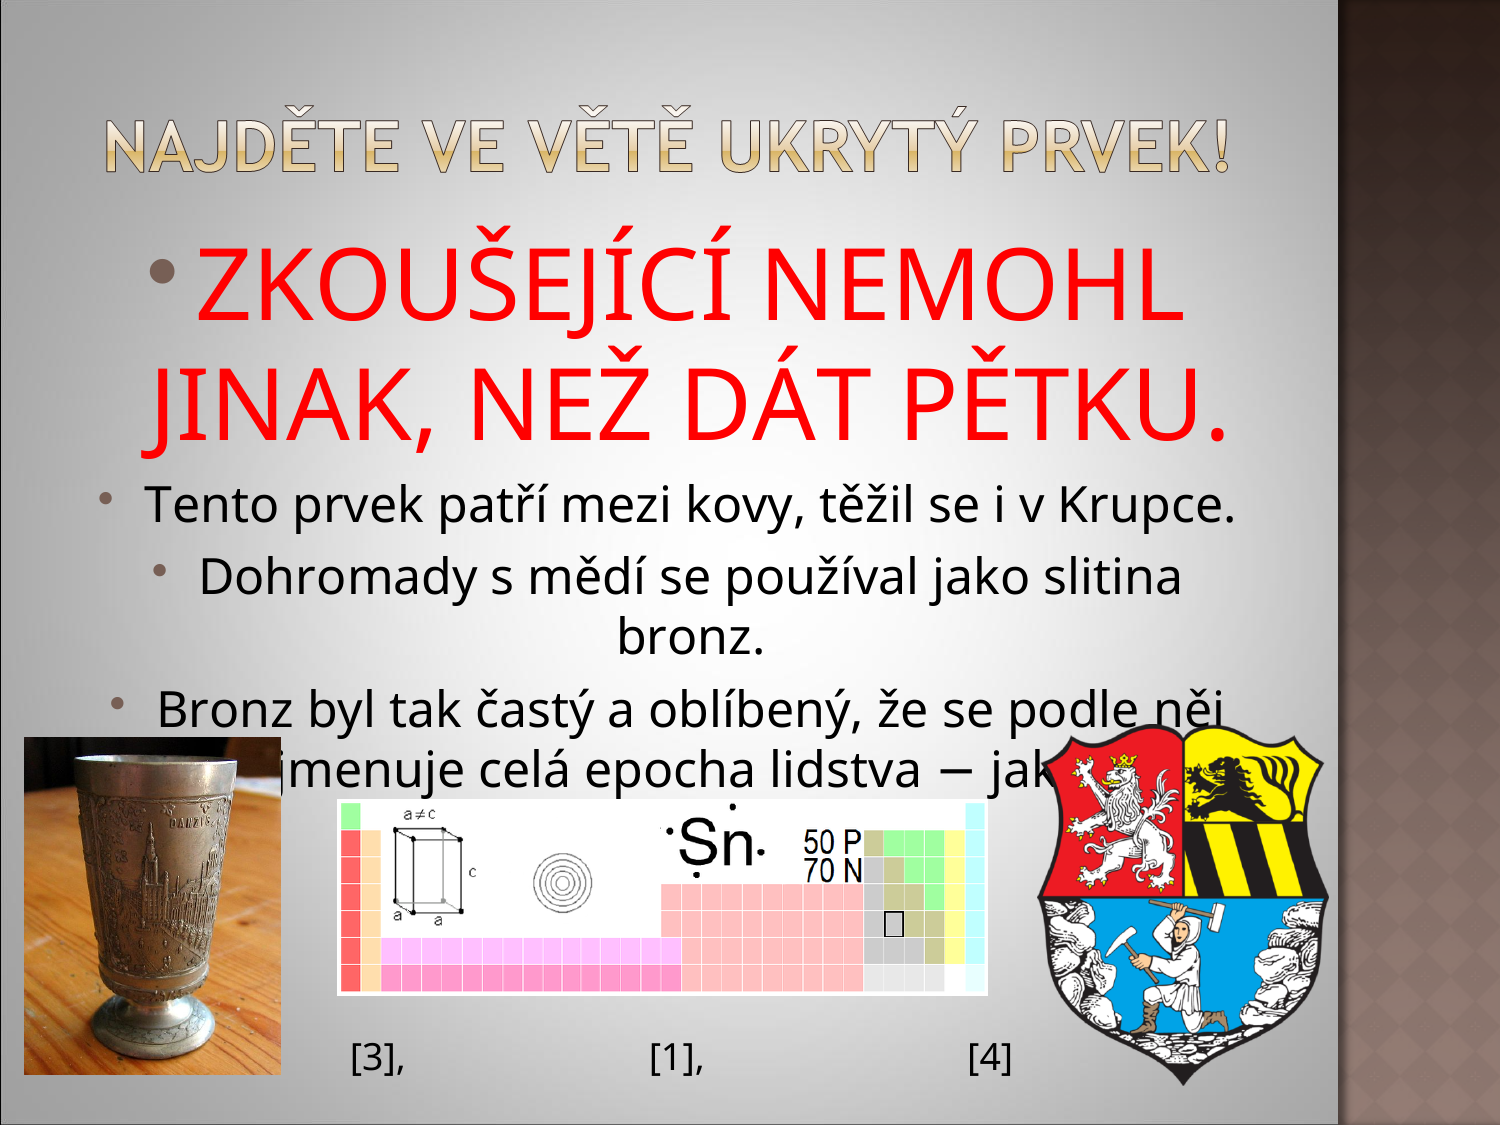

# ZKOUŠEJÍCÍ NEMOHL JINAK, NEŽ DÁT PĚTKU.
Tento prvek patří mezi kovy, těžil se i v Krupce.
Dohromady s mědí se používal jako slitina bronz.
Bronz byl tak častý a oblíbený, že se podle něj jmenuje celá epocha lidstva − jaká?
[3], [1], [4]